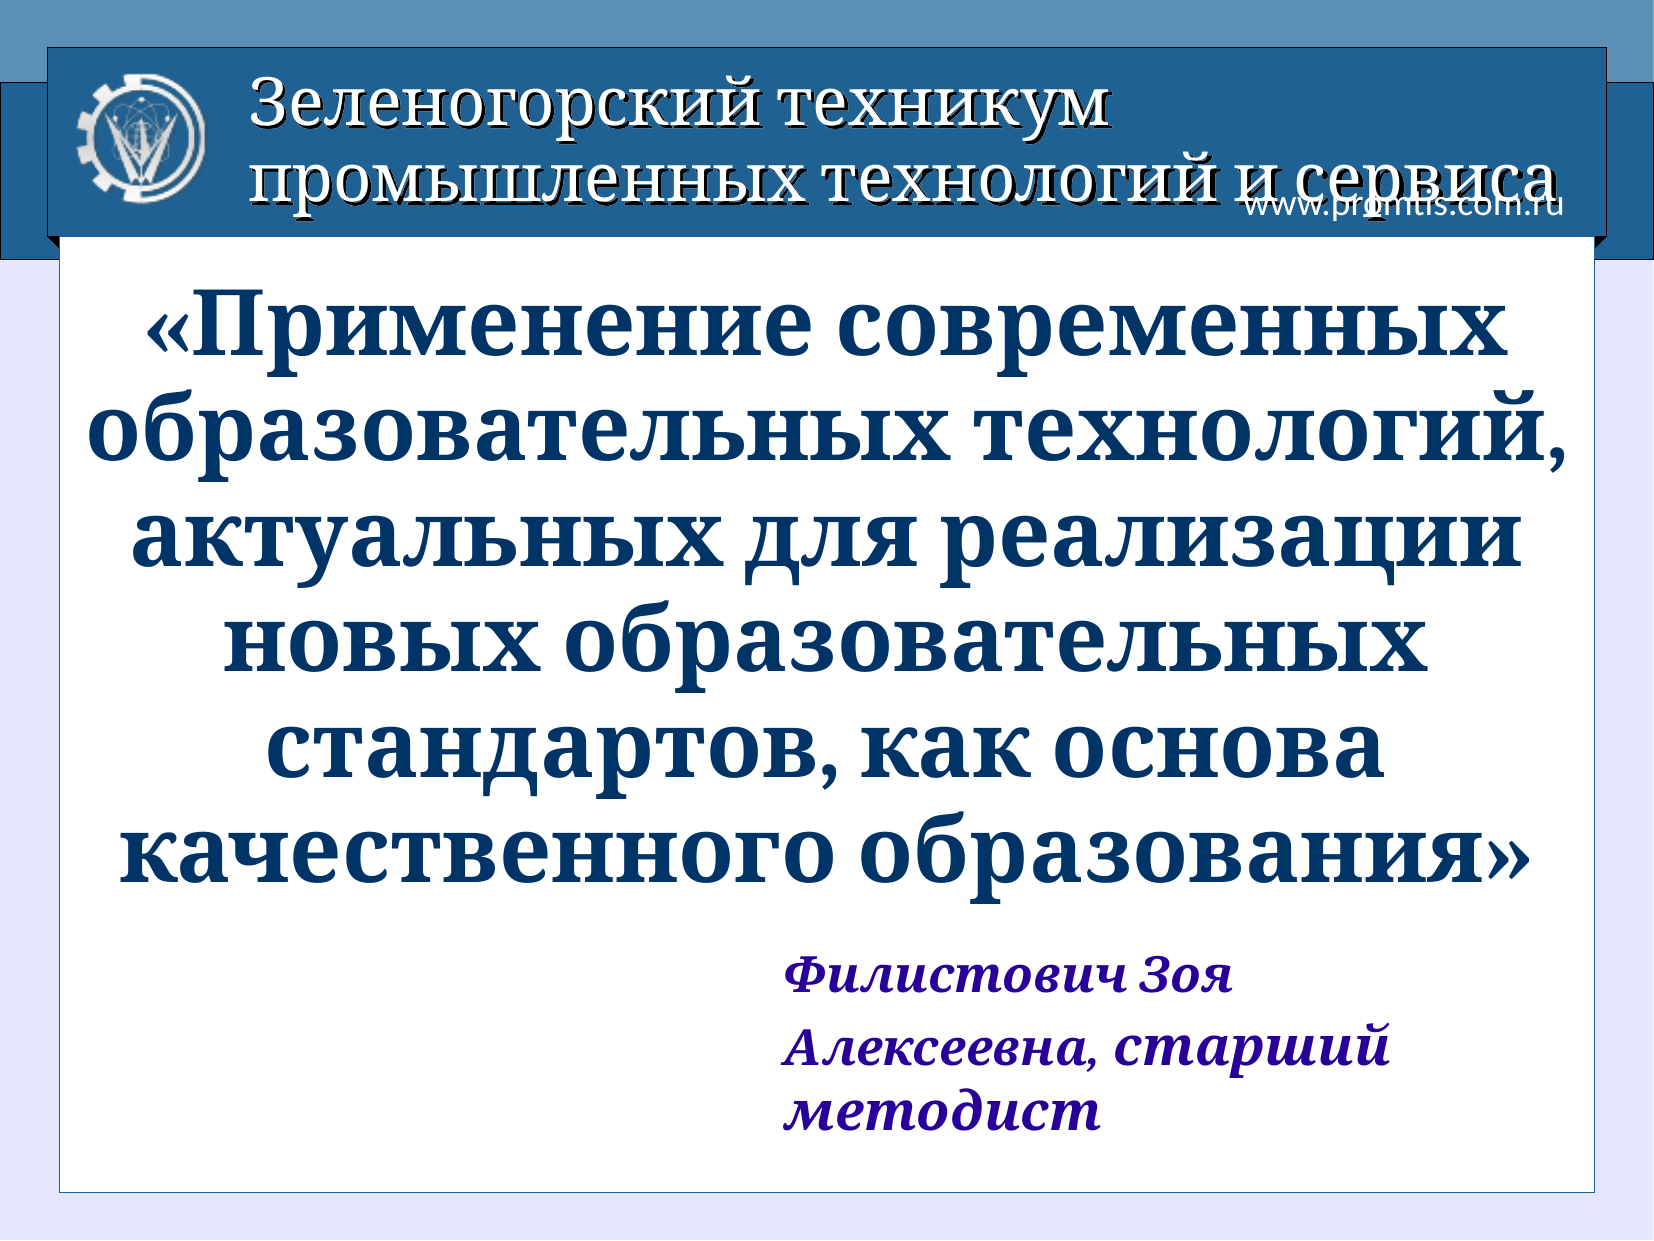

# Зеленогорский техникум промышленных технологий и сервиса
www.promtis.com.ru
«Применение современных образовательных технологий, актуальных для реализации новых образовательных стандартов, как основа качественного образования»
Филистович Зоя Алексеевна, старший методист